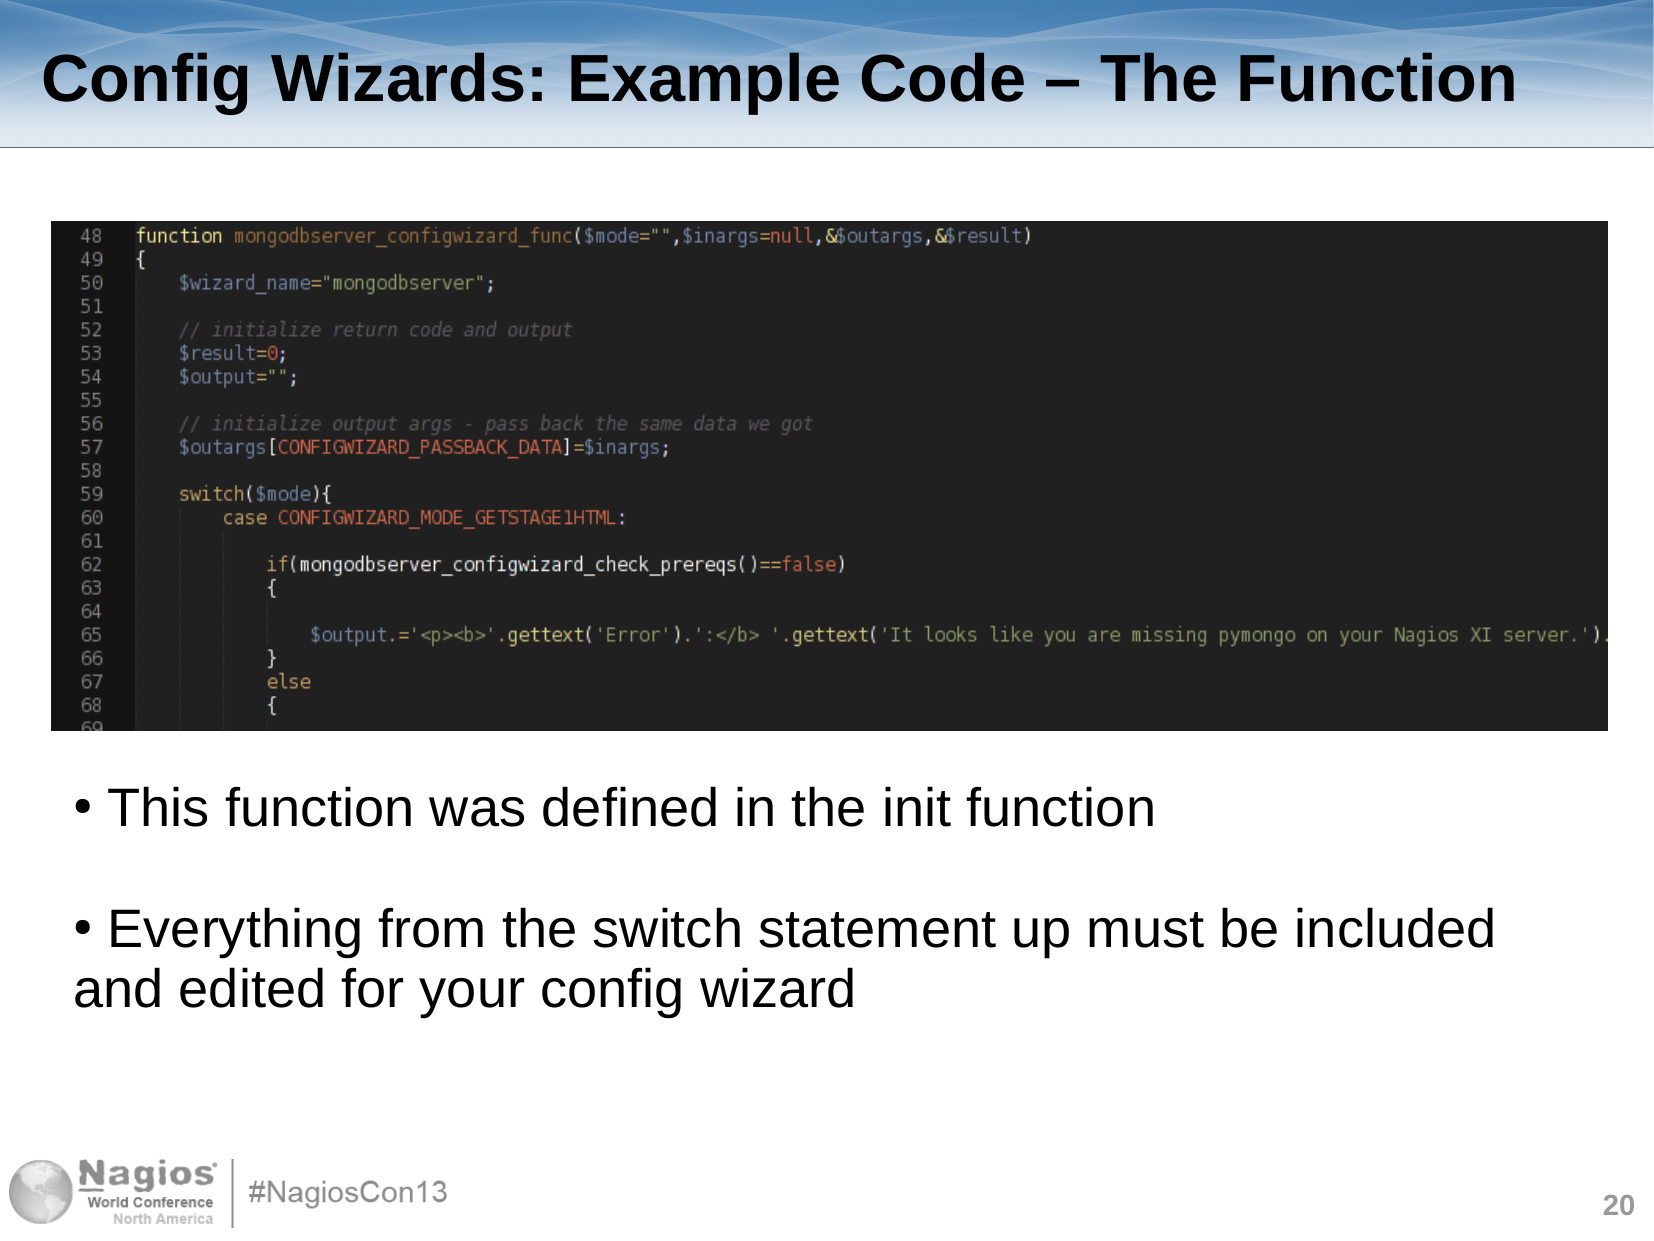

# Config Wizards: Example Code – The Function
 This function was defined in the init function
 Everything from the switch statement up must be included and edited for your config wizard
20